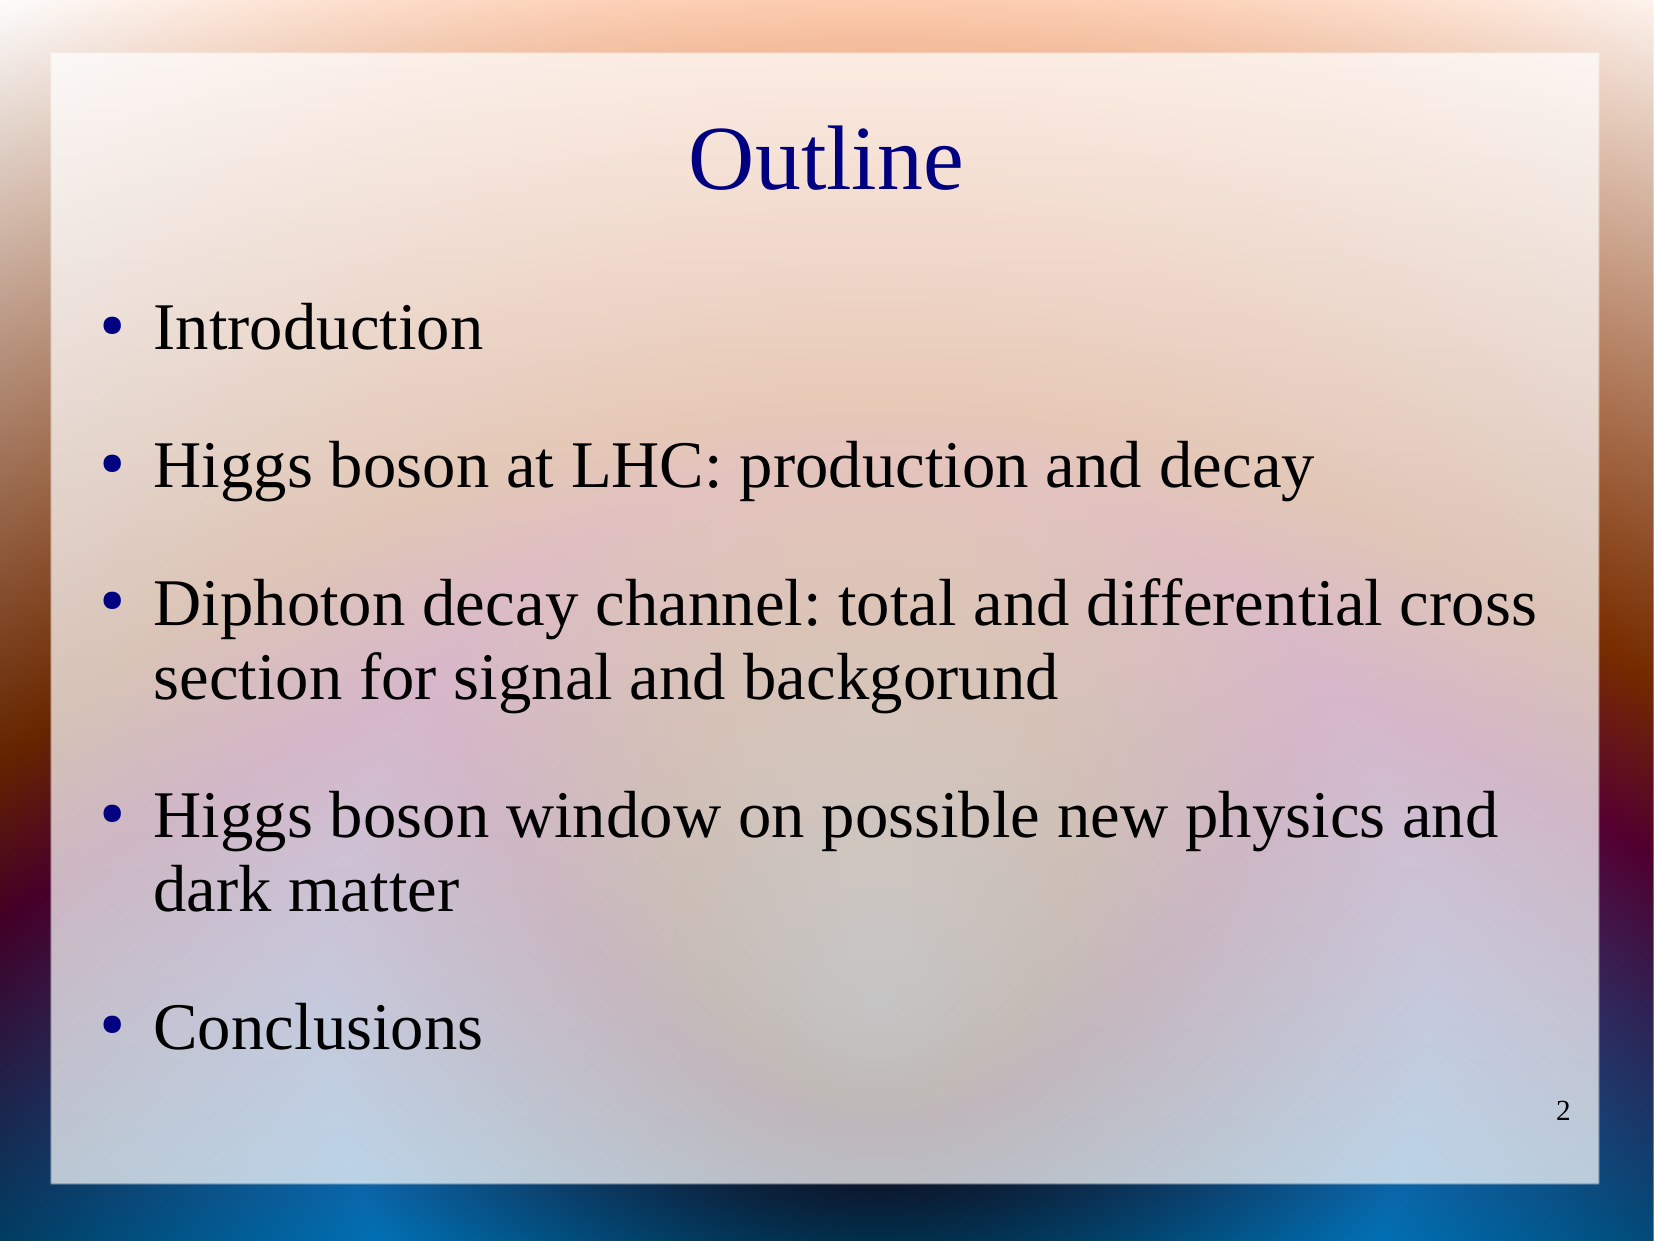

# Outline
Introduction
Higgs boson at LHC: production and decay
Diphoton decay channel: total and differential cross section for signal and backgorund
Higgs boson window on possible new physics and dark matter
Conclusions
2